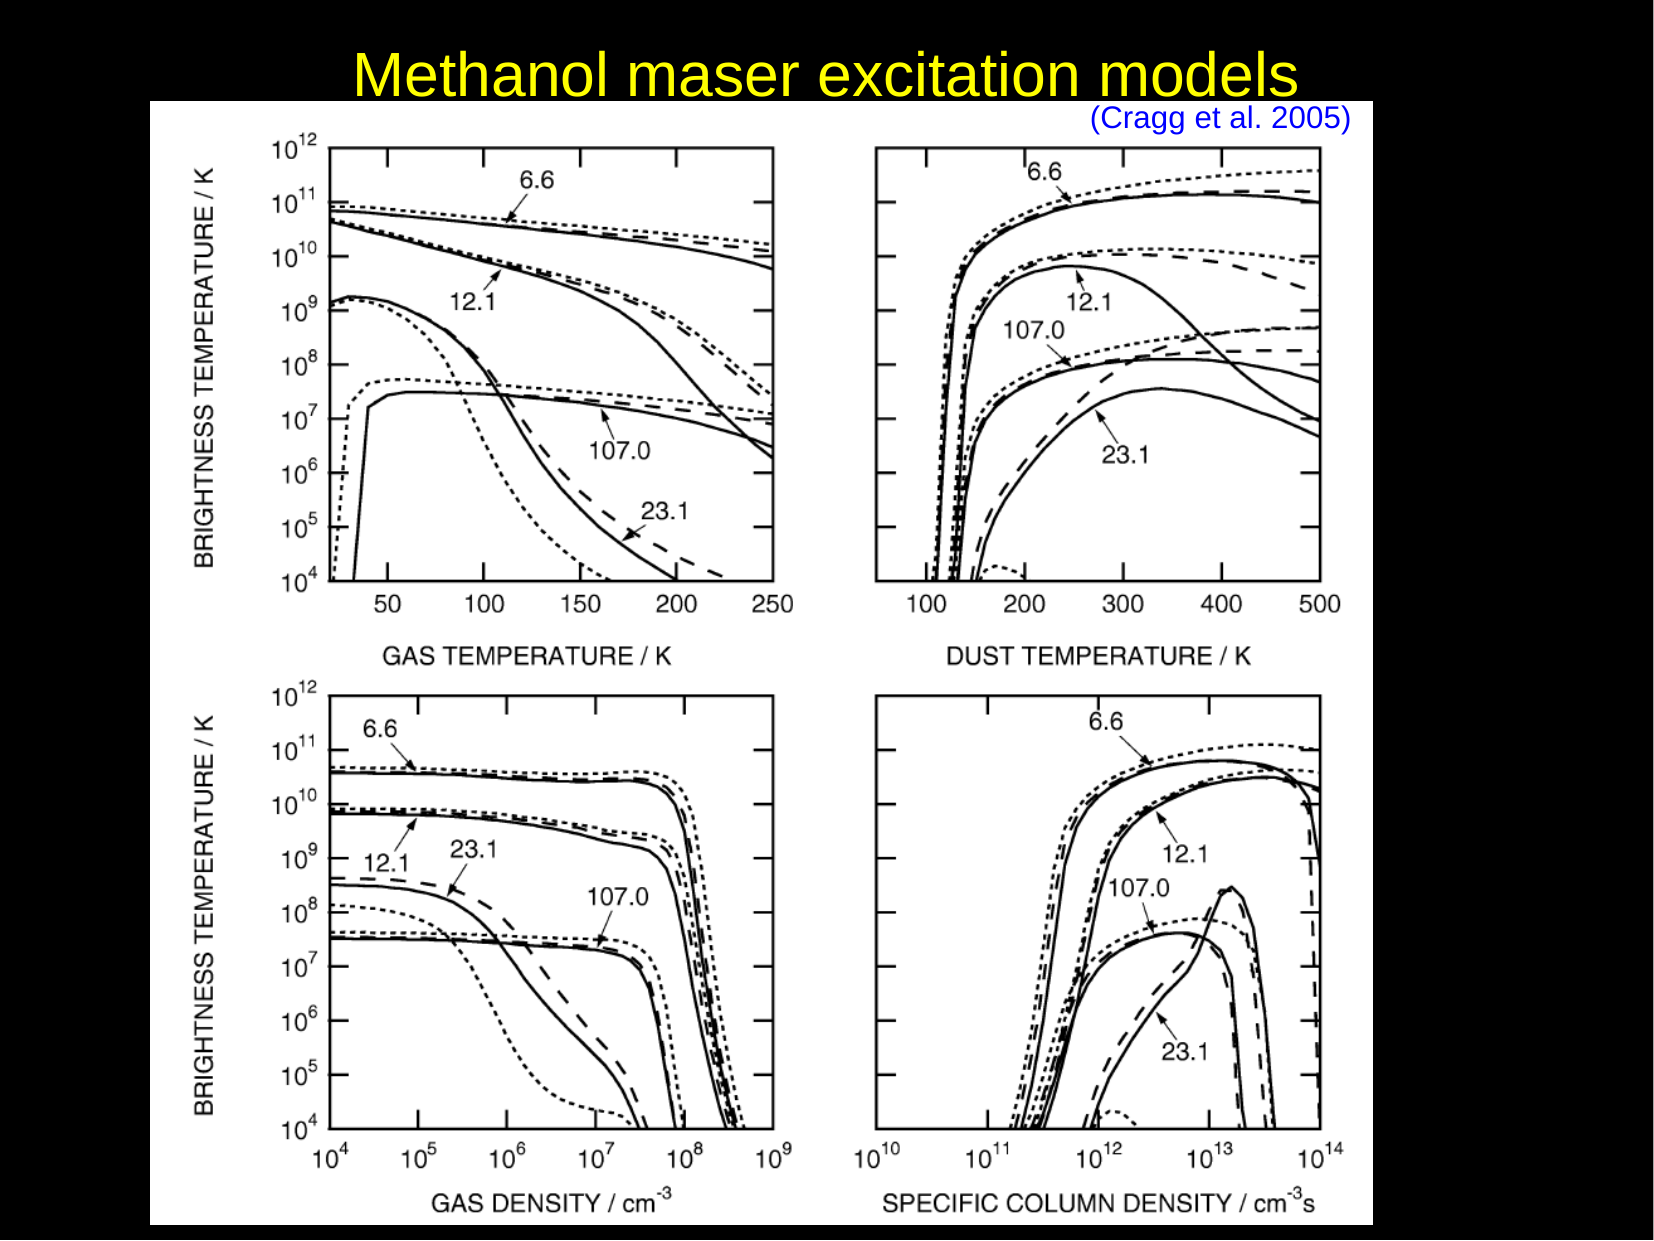

Methanol maser excitation models
(Cragg et al. 2005)